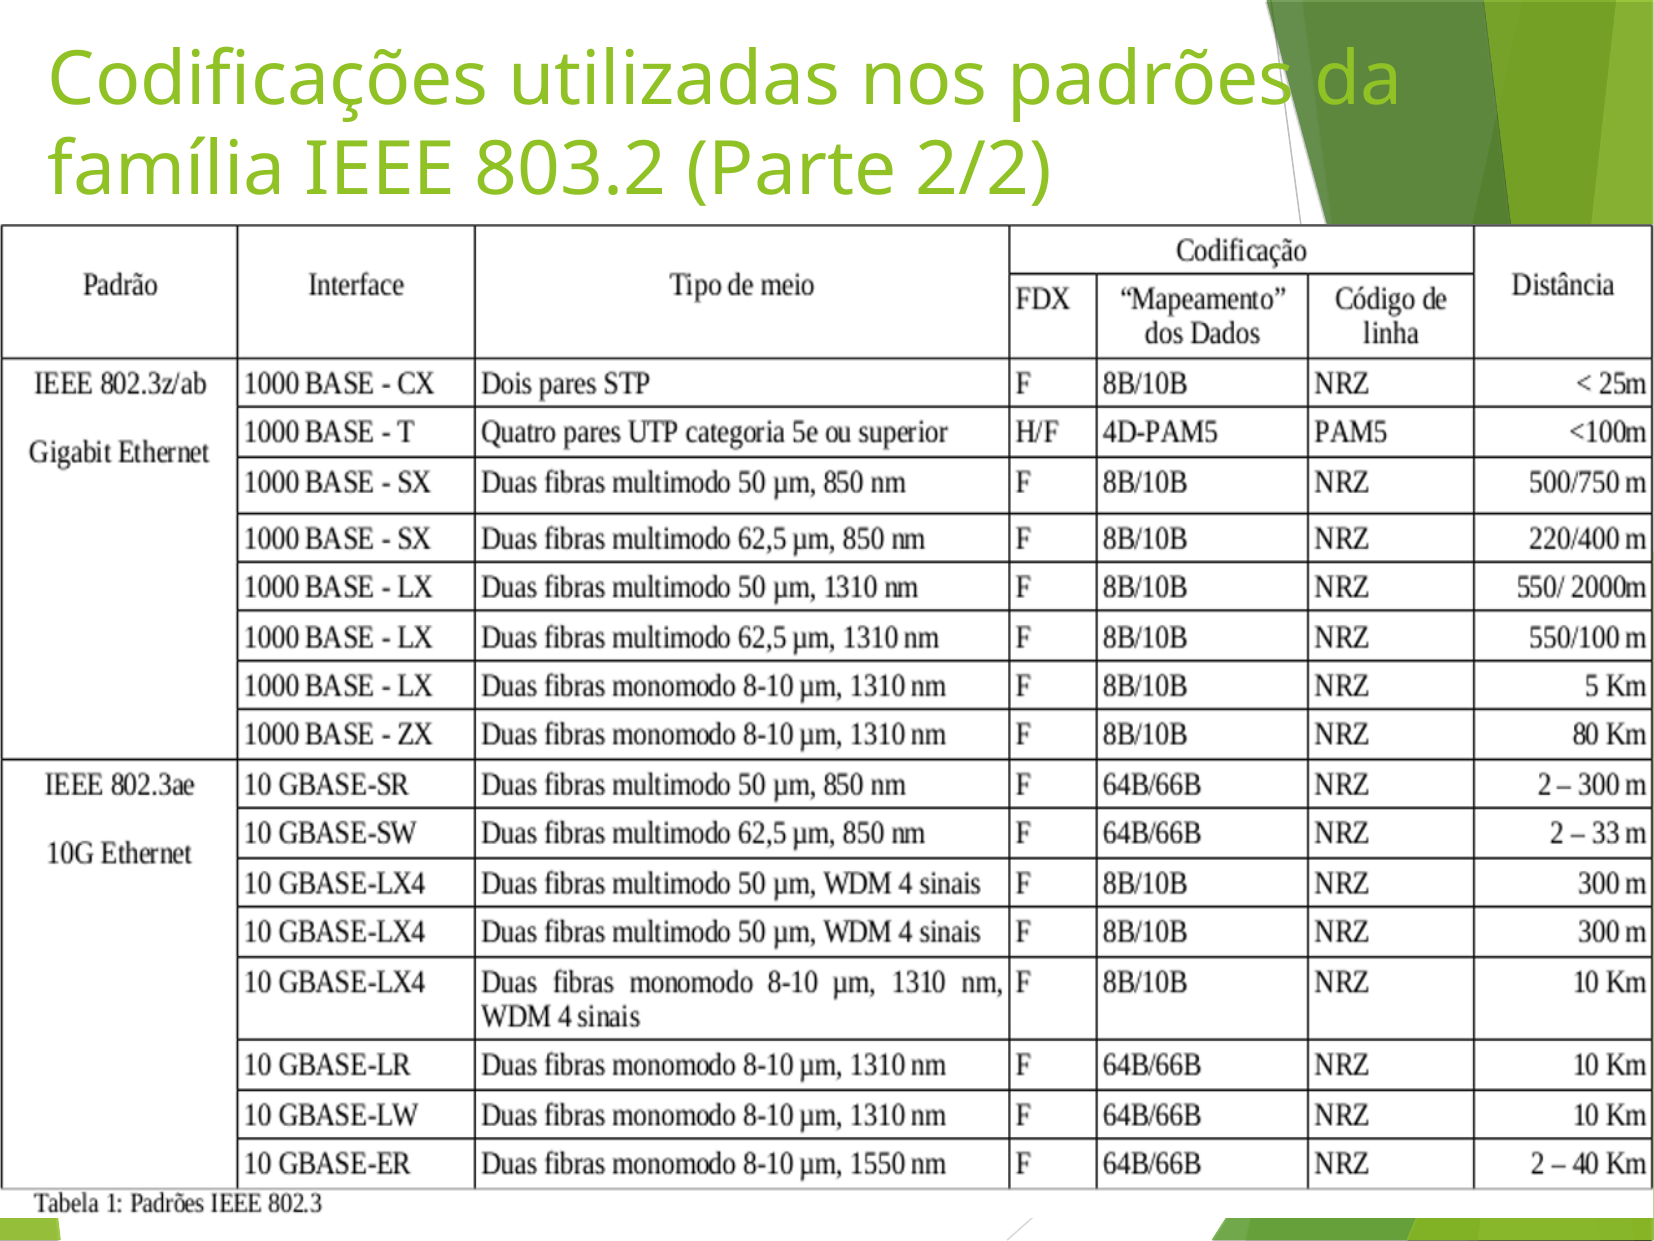

# Codificações utilizadas nos padrões da família IEEE 803.2 (Parte 2/2)